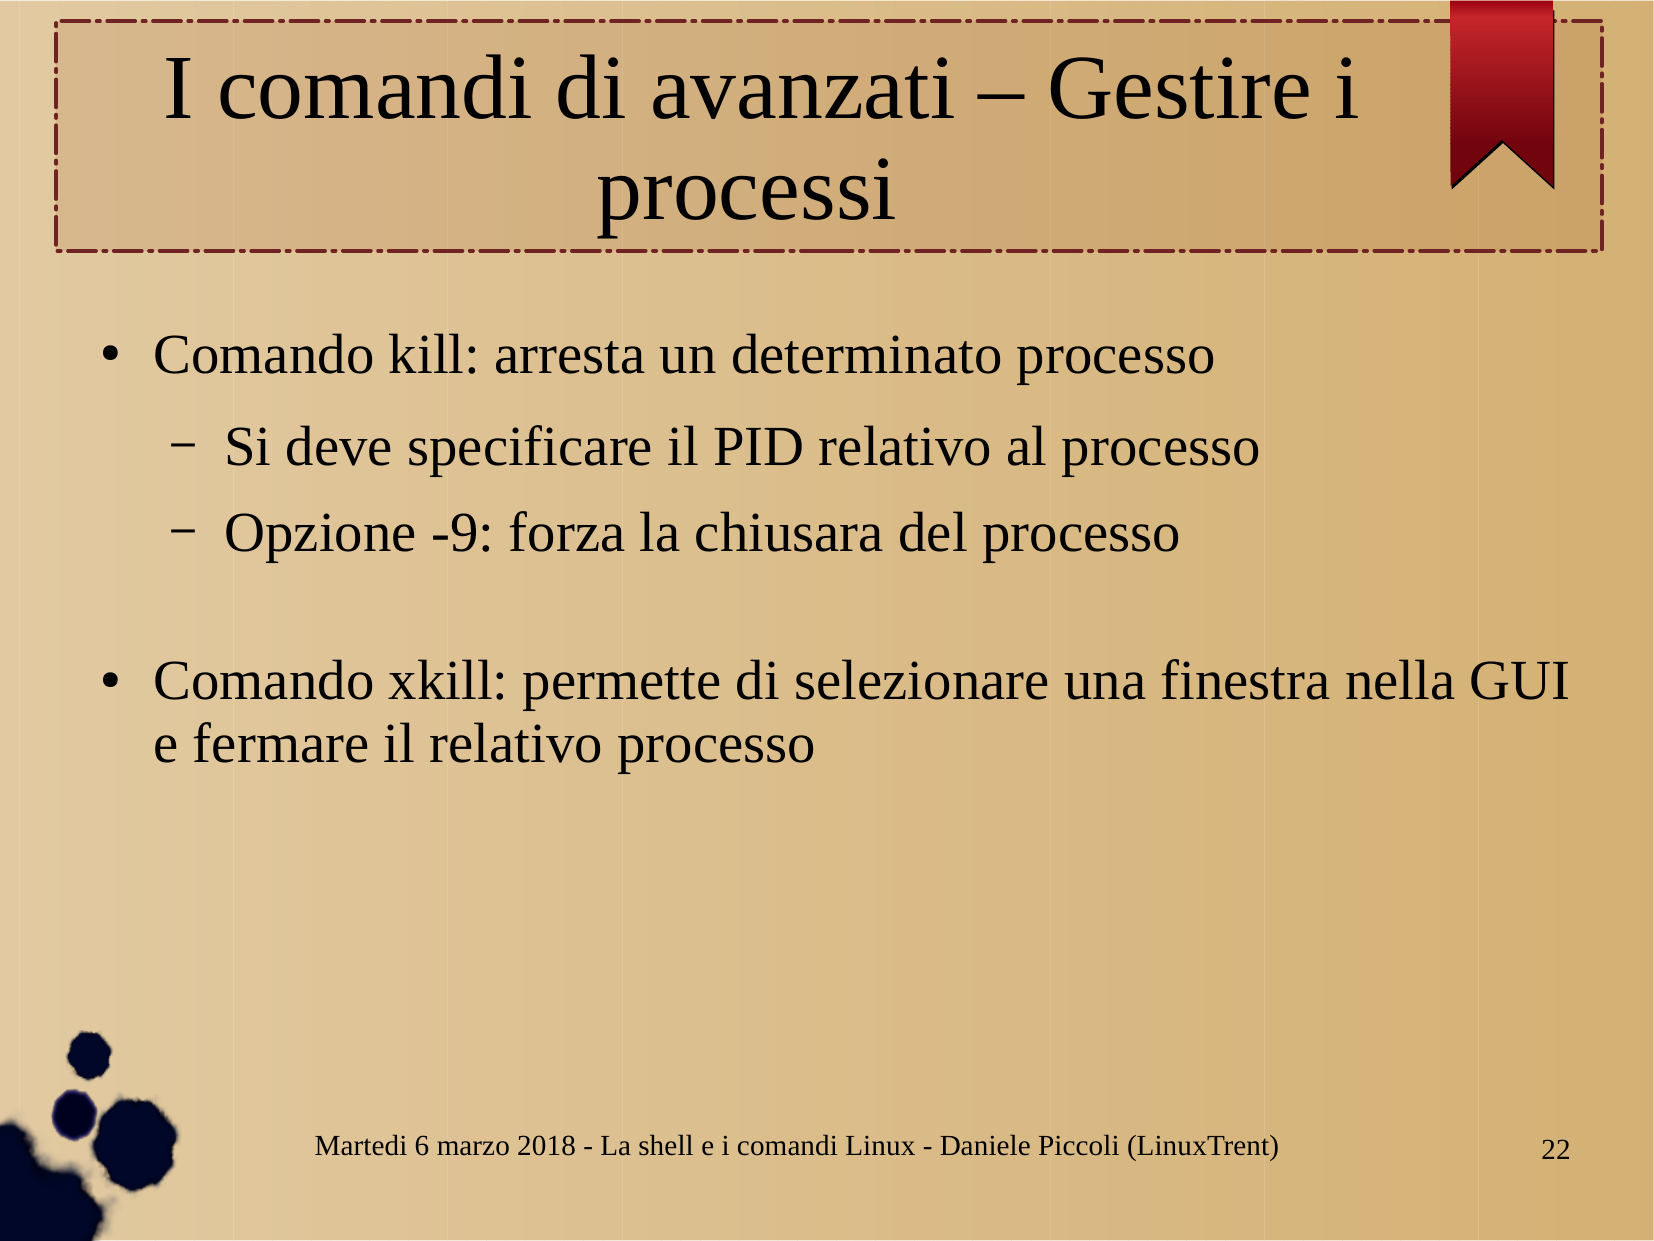

# I comandi di avanzati – Gestire i processi
Comando kill: arresta un determinato processo
Si deve specificare il PID relativo al processo
Opzione -9: forza la chiusara del processo
Comando xkill: permette di selezionare una finestra nella GUI e fermare il relativo processo
Martedi 6 marzo 2018 - La shell e i comandi Linux - Daniele Piccoli (LinuxTrent)
22